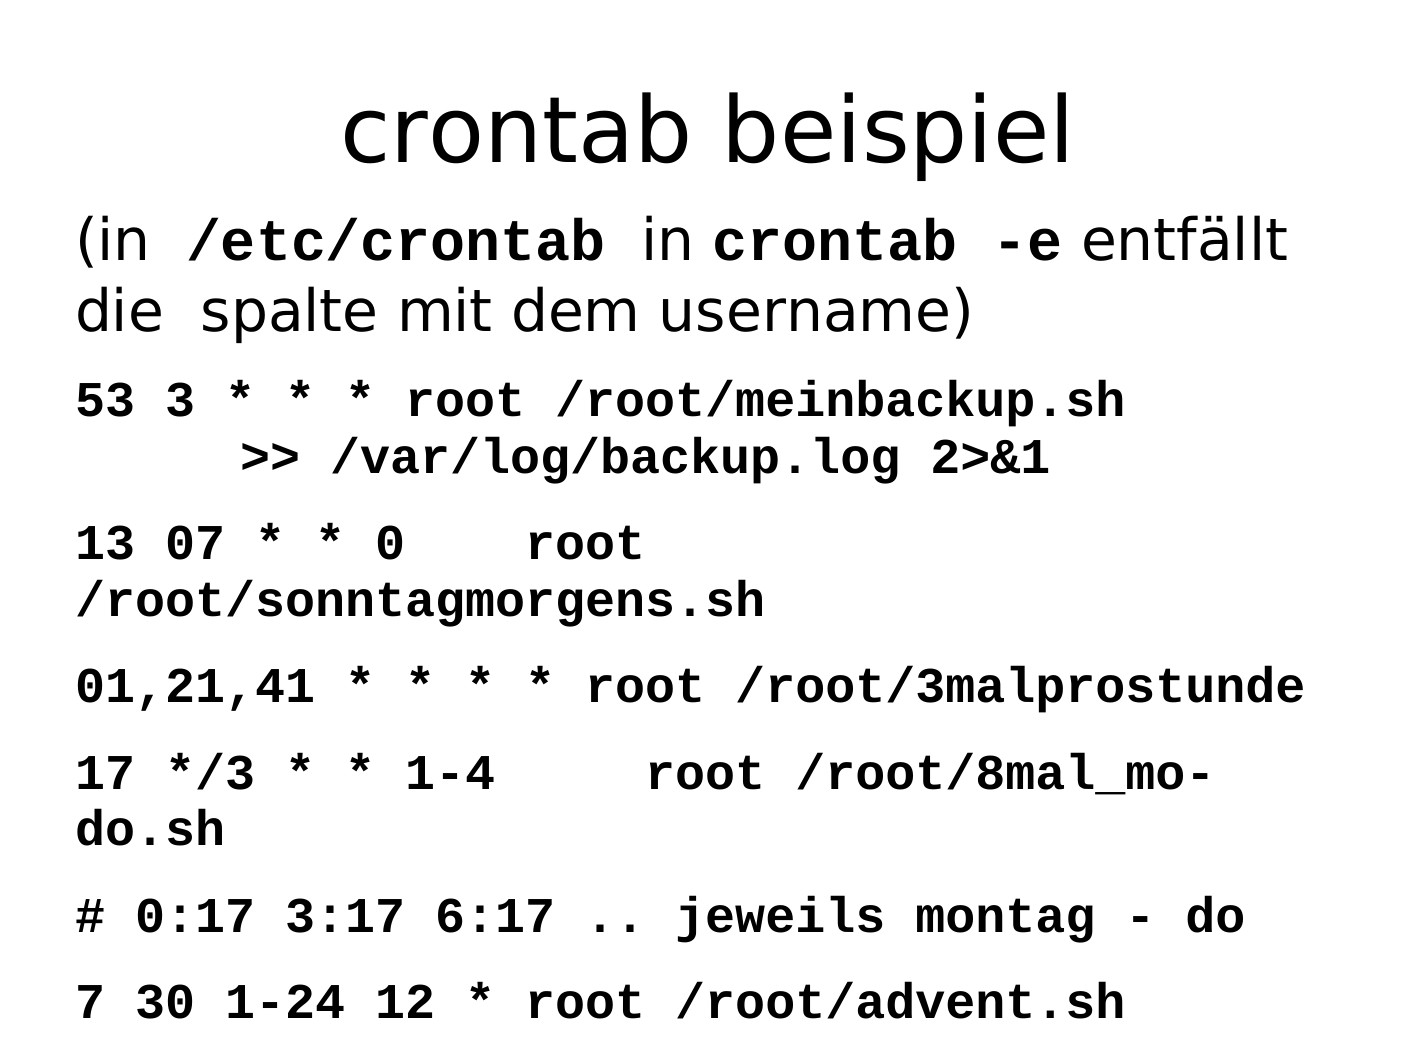

# crontab beispiel
(in /etc/crontab in crontab -e entfällt die spalte mit dem username)
53 3 * * * root /root/meinbackup.sh
	 >> /var/log/backup.log 2>&1
13 07 * * 0 root /root/sonntagmorgens.sh
01,21,41 * * * * root /root/3malprostunde
17 */3 * * 1-4 root /root/8mal_mo-do.sh
# 0:17 3:17 6:17 .. jeweils montag - do
7 30 1-24 12 * root /root/advent.sh
wichtig in crontabscripts: PATH=...